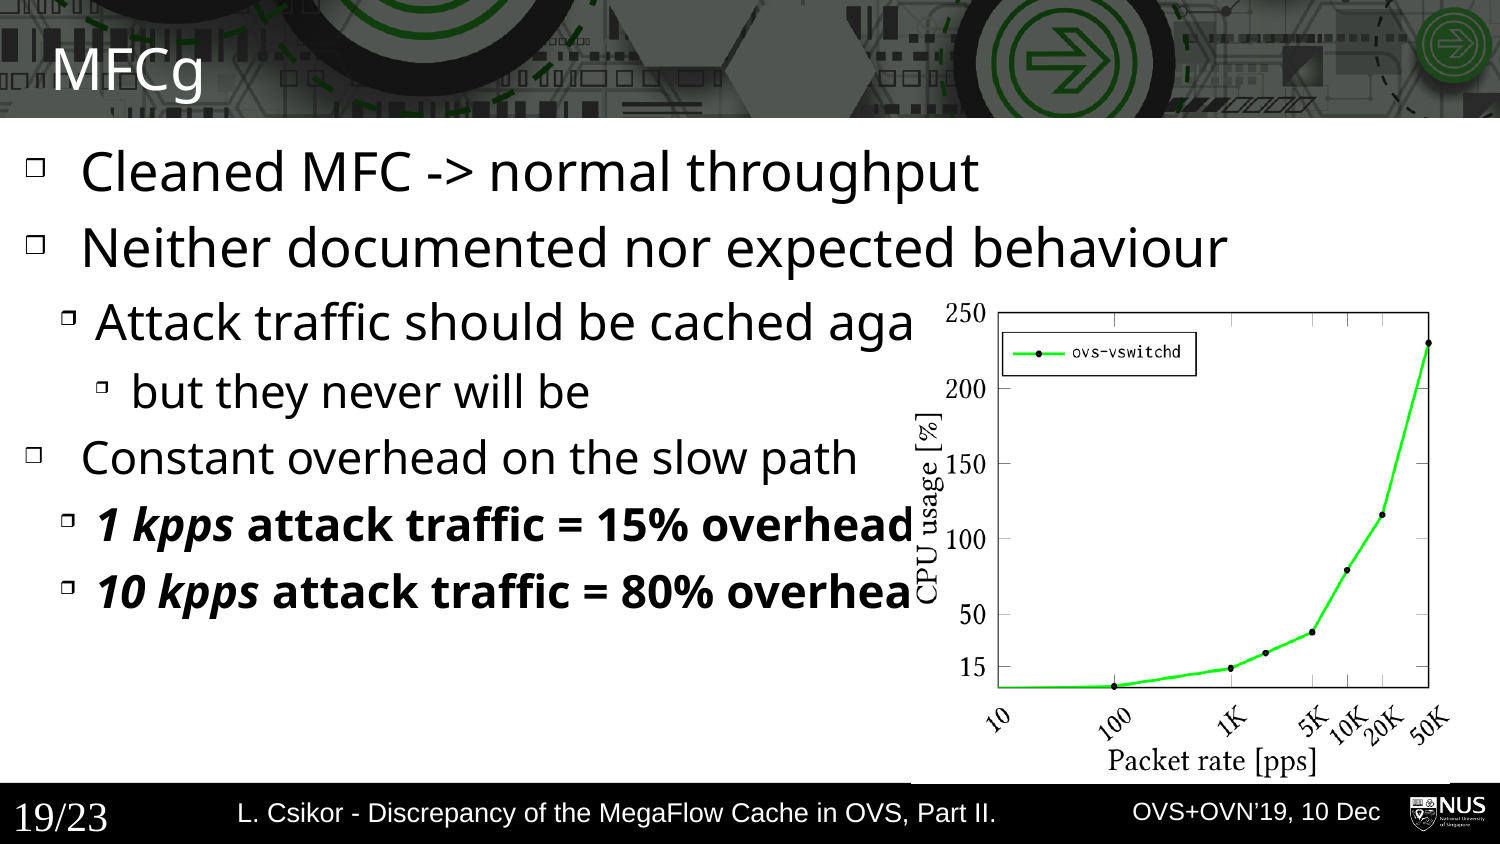

MFCg
Cleaned MFC -> normal throughput
Neither documented nor expected behaviour
Attack traffic should be cached again
but they never will be
Constant overhead on the slow path
1 kpps attack traffic = 15% overhead
10 kpps attack traffic = 80% overhead